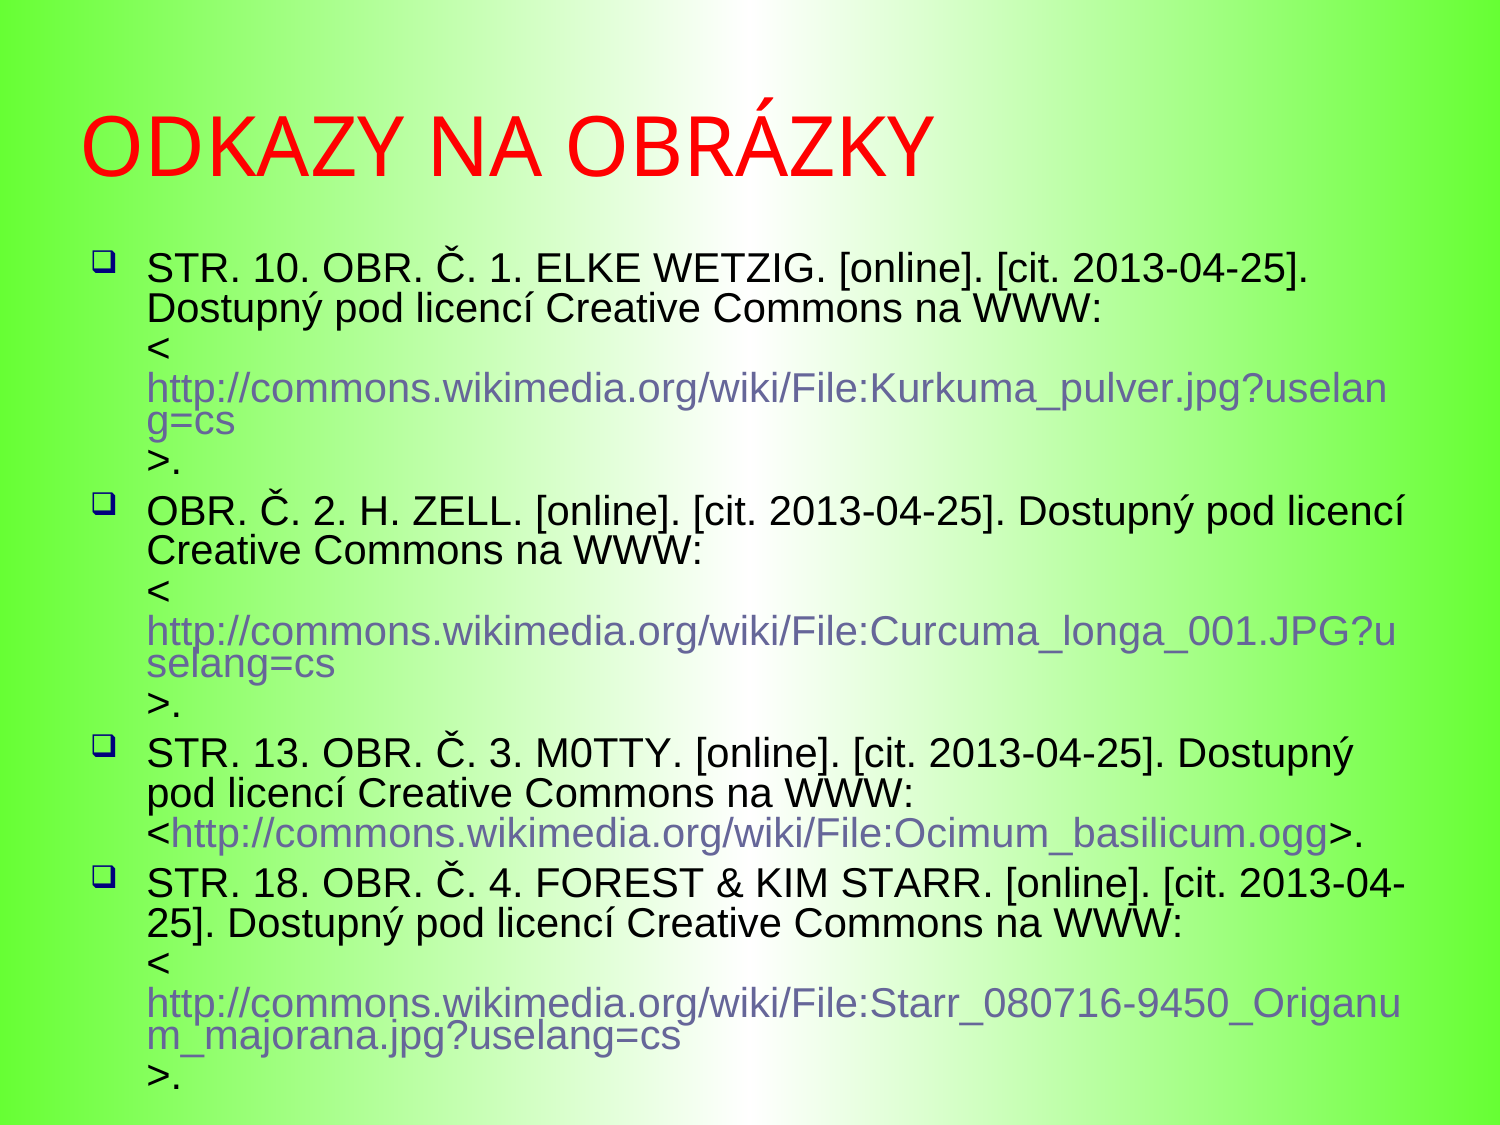

# ODKAZY NA OBRÁZKY
STR. 10. OBR. Č. 1. ELKE WETZIG. [online]. [cit. 2013-04-25]. Dostupný pod licencí Creative Commons na WWW:
<http://commons.wikimedia.org/wiki/File:Kurkuma_pulver.jpg?uselang=cs>.
OBR. Č. 2. H. ZELL. [online]. [cit. 2013-04-25]. Dostupný pod licencí Creative Commons na WWW:
<http://commons.wikimedia.org/wiki/File:Curcuma_longa_001.JPG?uselang=cs>.
STR. 13. OBR. Č. 3. M0TTY. [online]. [cit. 2013-04-25]. Dostupný pod licencí Creative Commons na WWW:
<http://commons.wikimedia.org/wiki/File:Ocimum_basilicum.ogg>.
STR. 18. OBR. Č. 4. FOREST & KIM STARR. [online]. [cit. 2013-04-25]. Dostupný pod licencí Creative Commons na WWW:
<http://commons.wikimedia.org/wiki/File:Starr_080716-9450_Origanum_majorana.jpg?uselang=cs>.